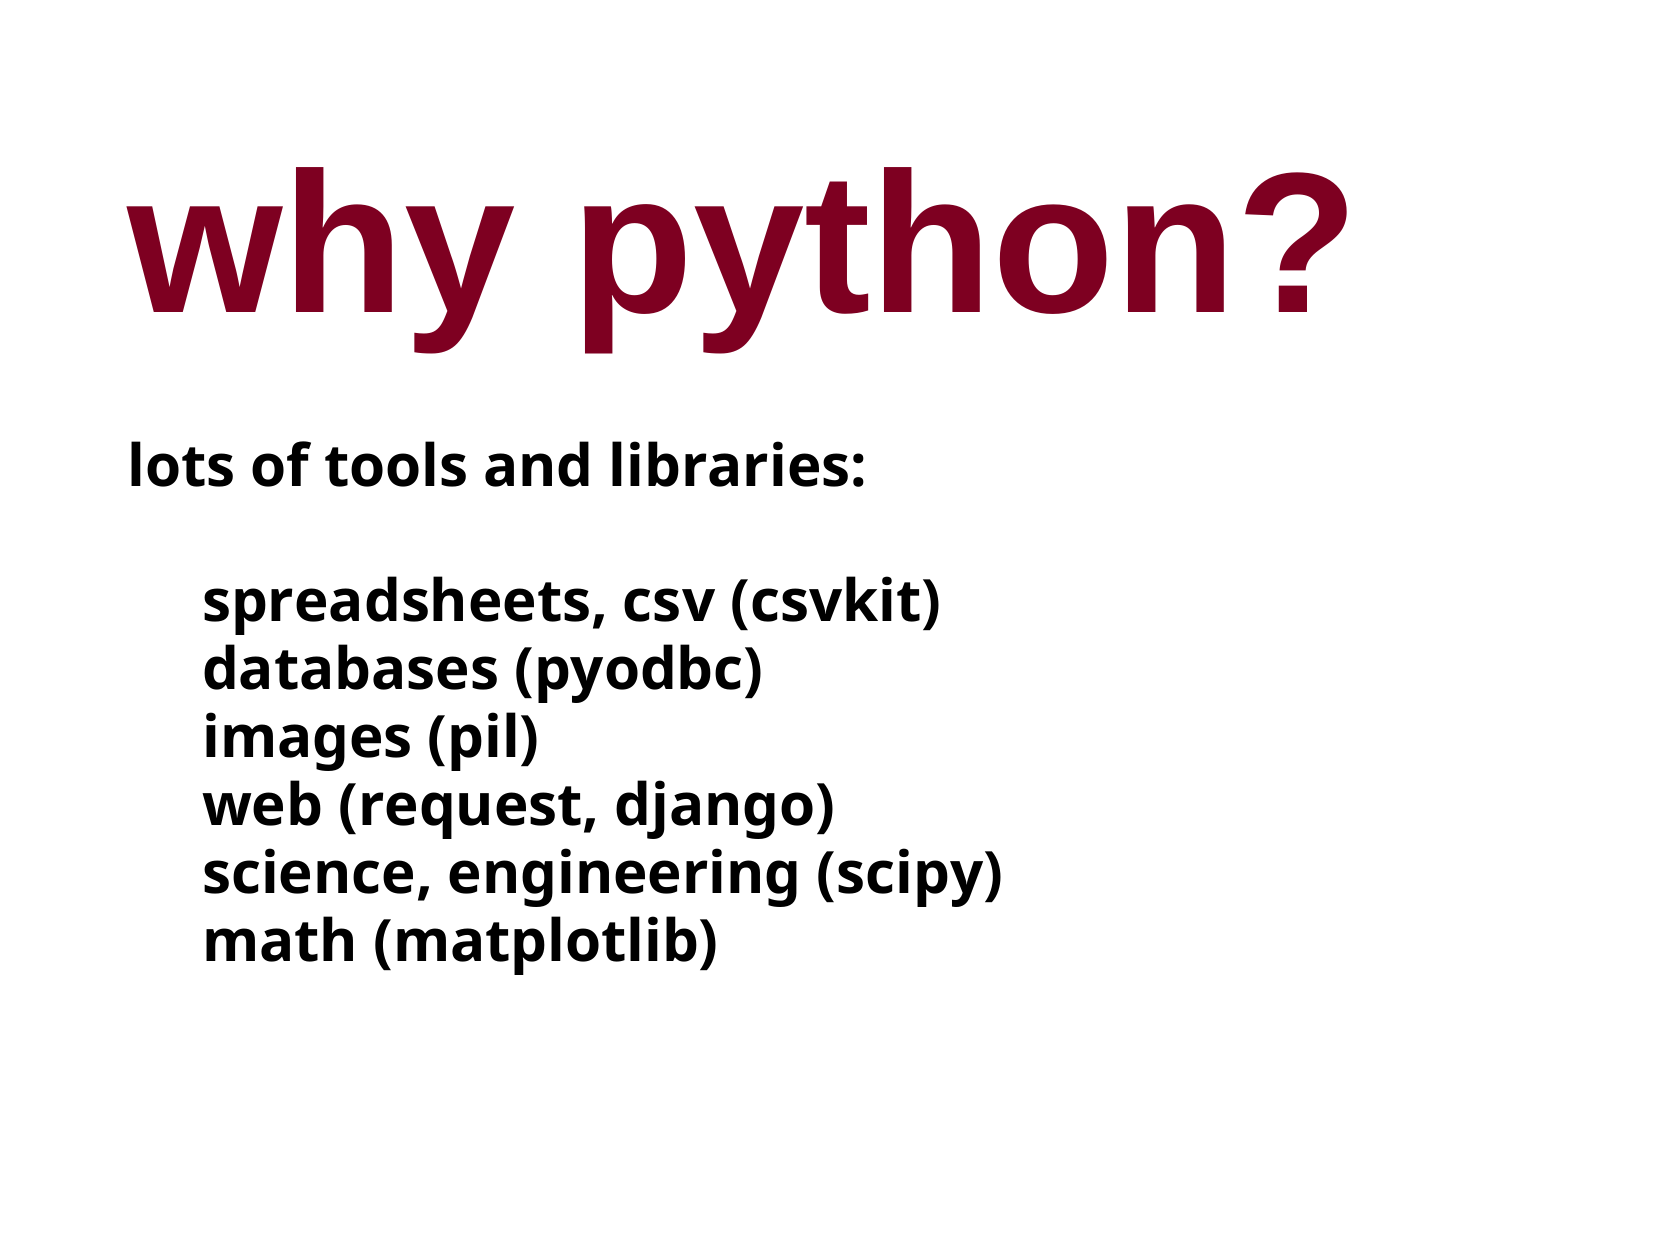

why python?
lots of tools and libraries:
	spreadsheets, csv (csvkit)
	databases (pyodbc)
	images (pil)
	web (request, django)
	science, engineering (scipy)
	math (matplotlib)